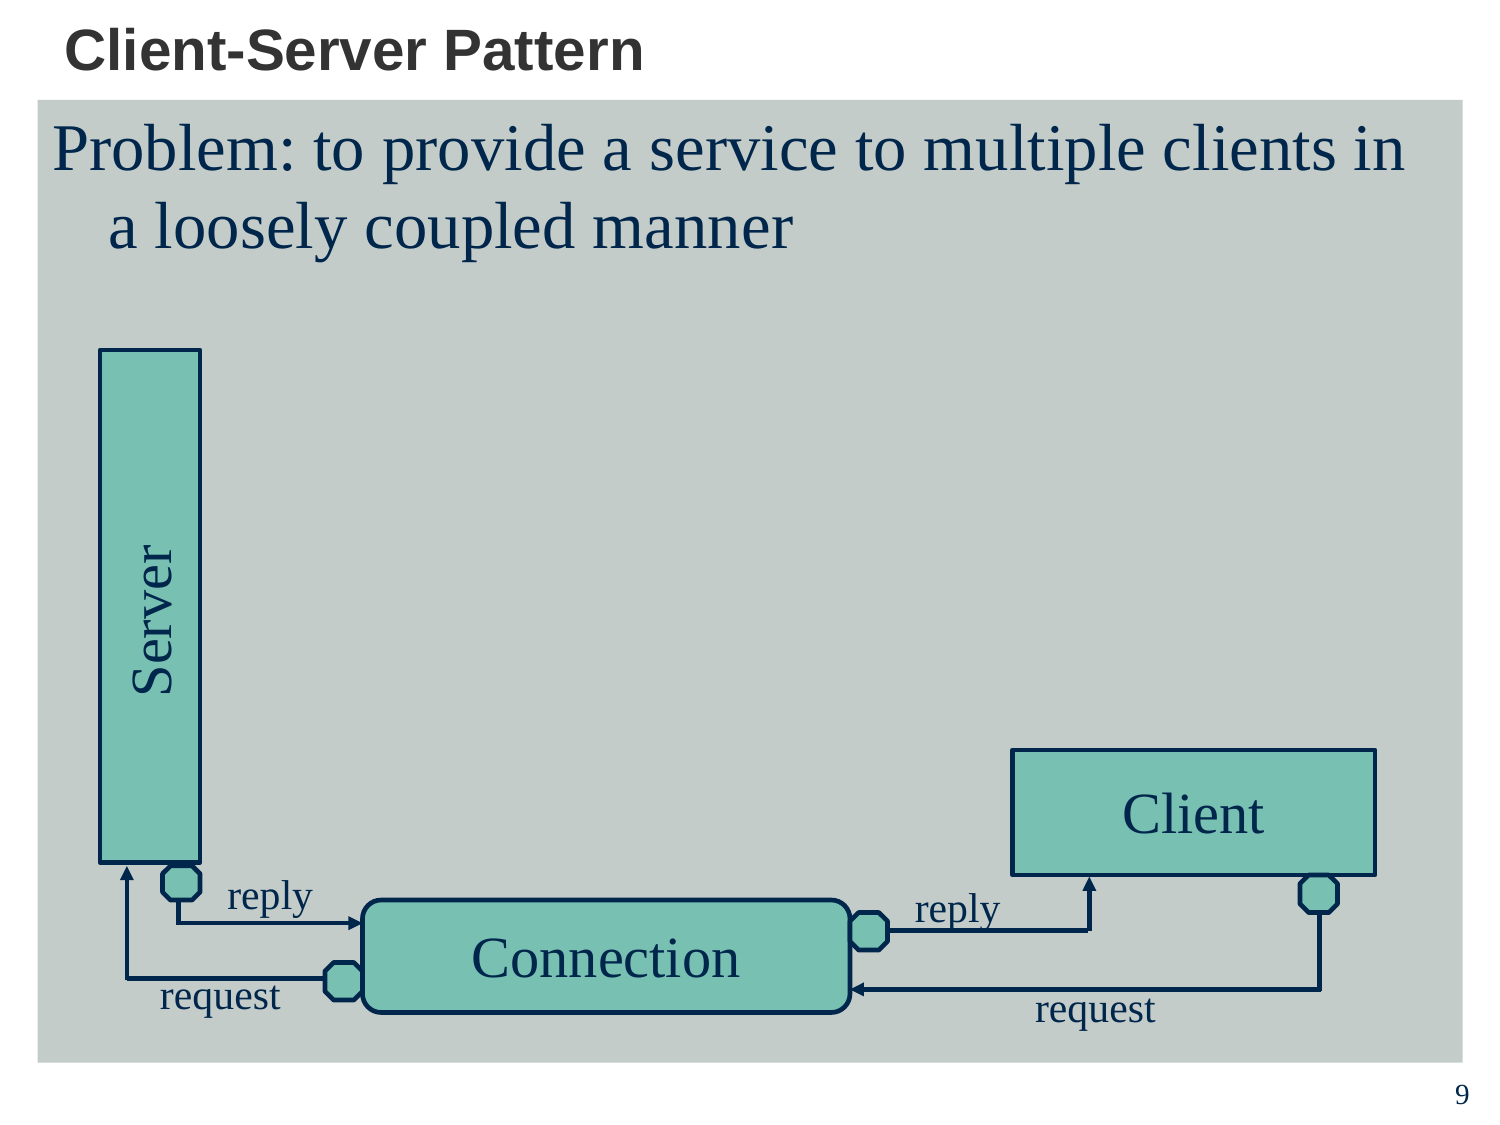

# Client-Server Pattern
Problem: to provide a service to multiple clients in a loosely coupled manner
Server
Client
reply
reply
Connection
request
request